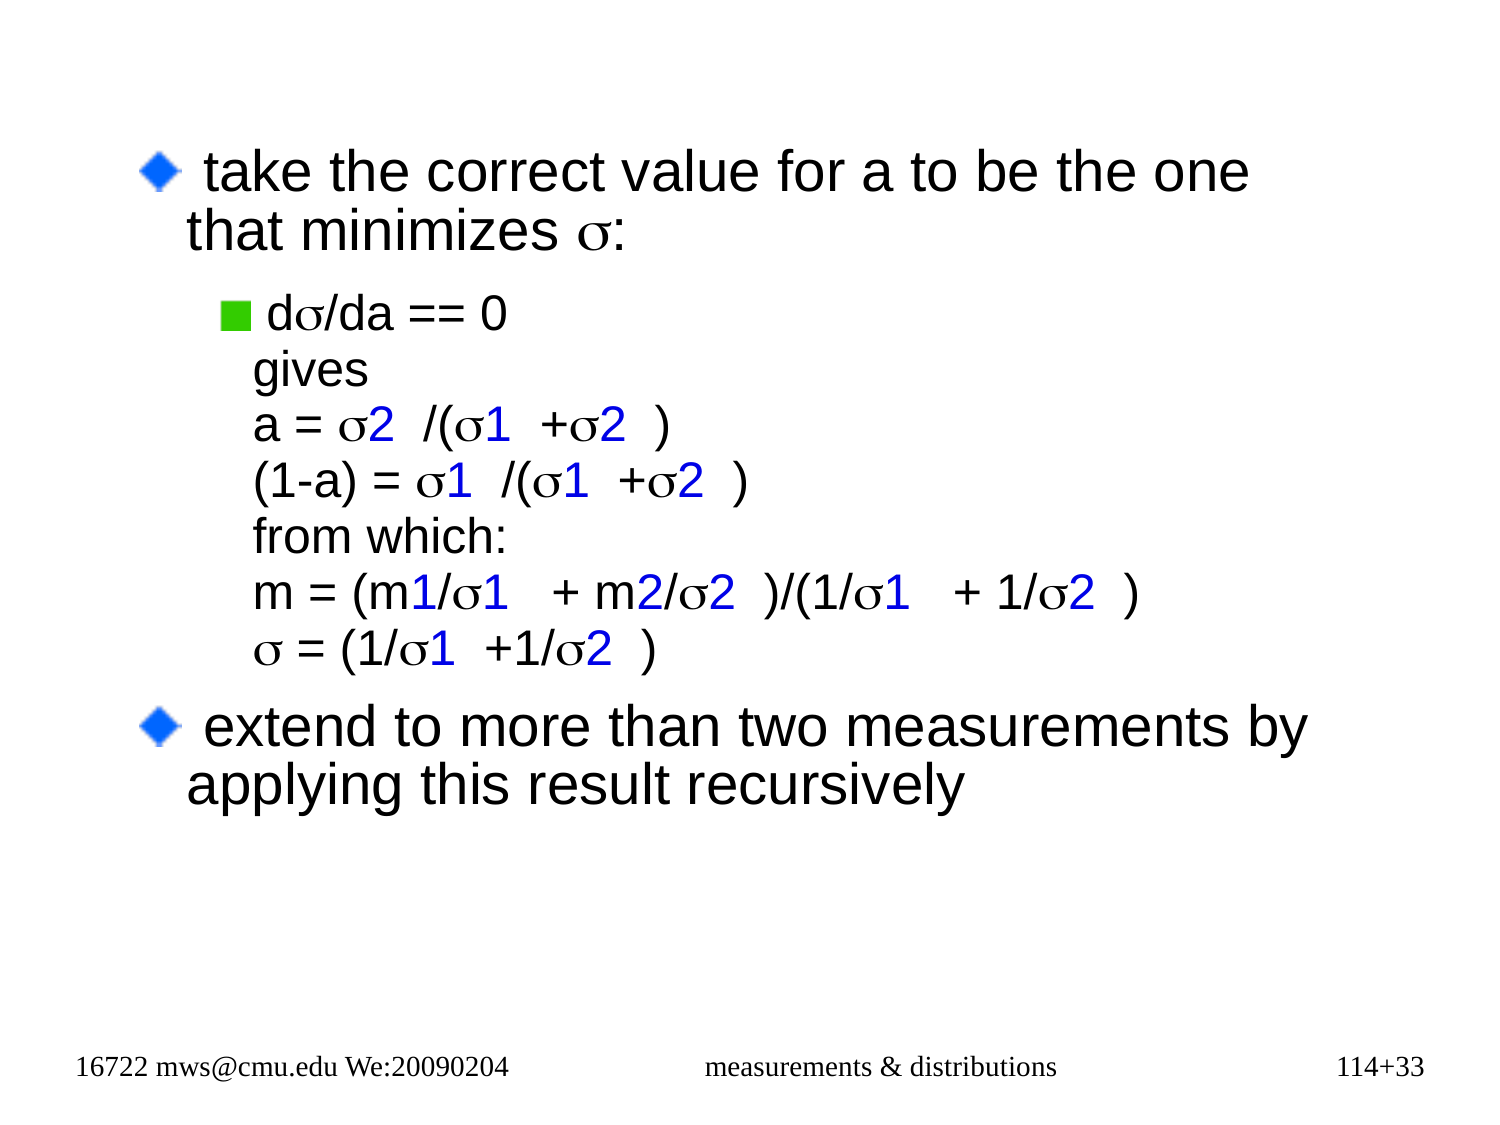

# take the correct value for a to be the one that minimizes :
 d/da == 0
gives
a = 22/(12+22)
(1-a) = 12/(12+22)
from which:
m = (m1/12 + m2/22)/(1/12 + 1/22)
 = (1/12+1/22)-1/2
 extend to more than two measurements by applying this result recursively
16722 mws@cmu.edu We:20090204
measurements & distributions
33